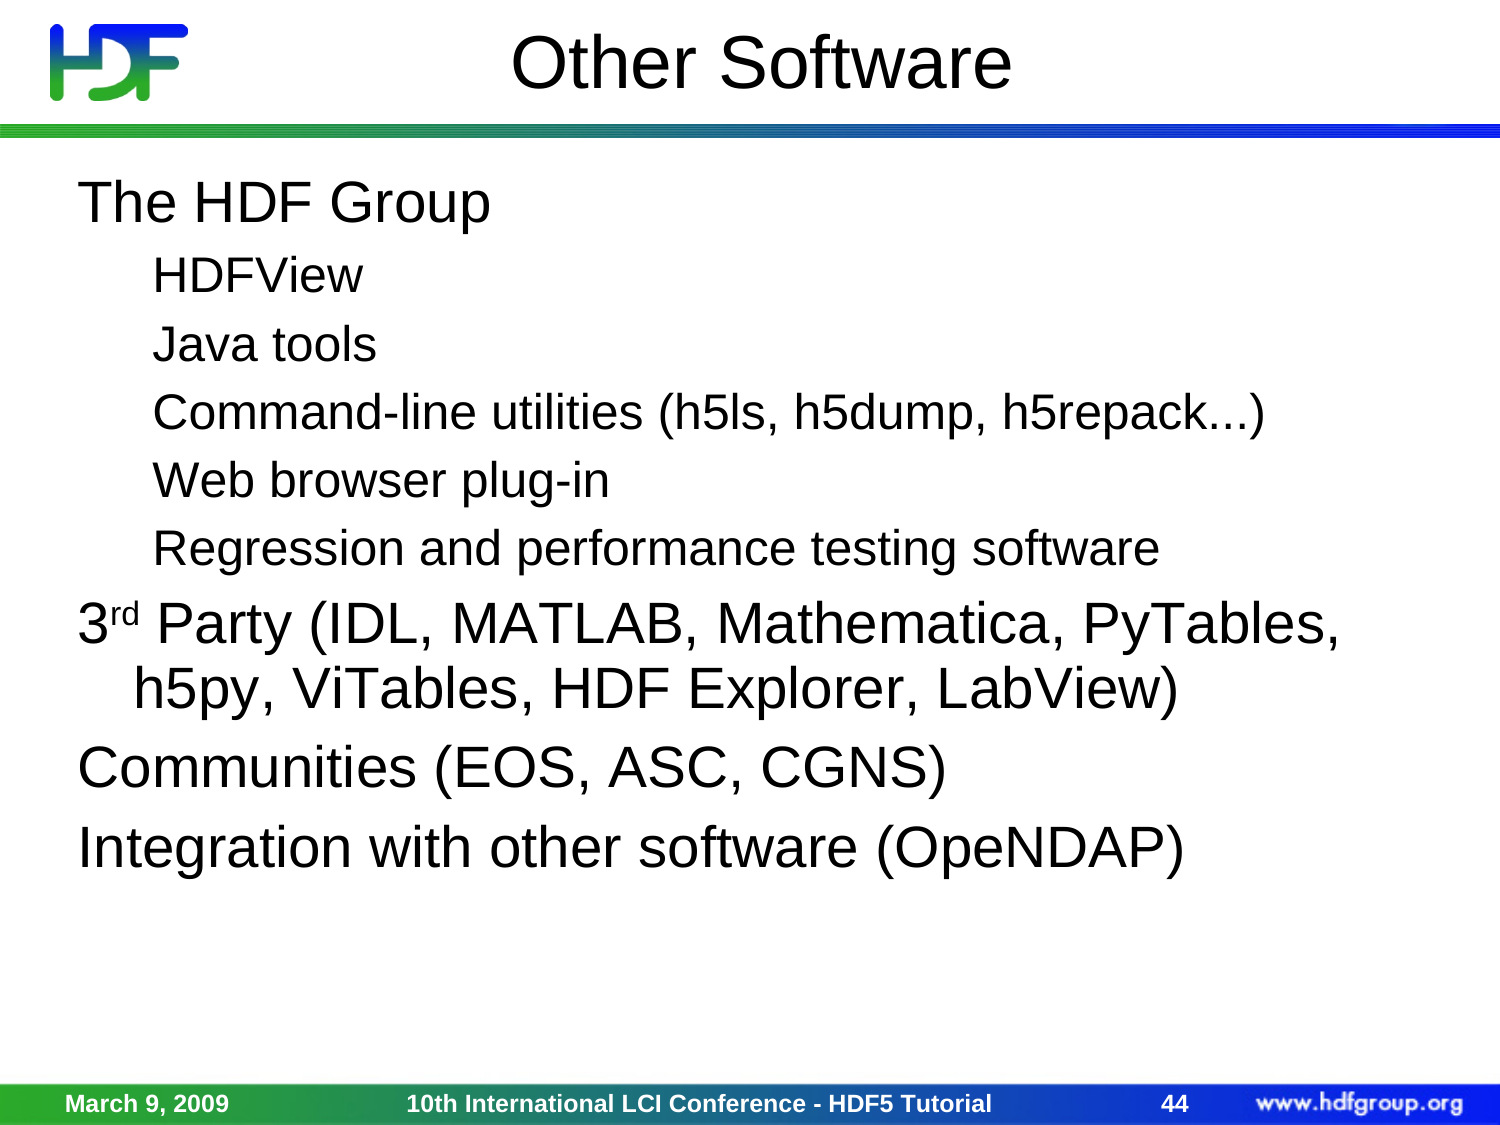

# Other Software
The HDF Group
HDFView
Java tools
Command-line utilities (h5ls, h5dump, h5repack...)
Web browser plug-in
Regression and performance testing software
3rd Party (IDL, MATLAB, Mathematica, PyTables, h5py, ViTables, HDF Explorer, LabView)
Communities (EOS, ASC, CGNS)
Integration with other software (OpeNDAP)
March 9, 2009
10th International LCI Conference - HDF5 Tutorial